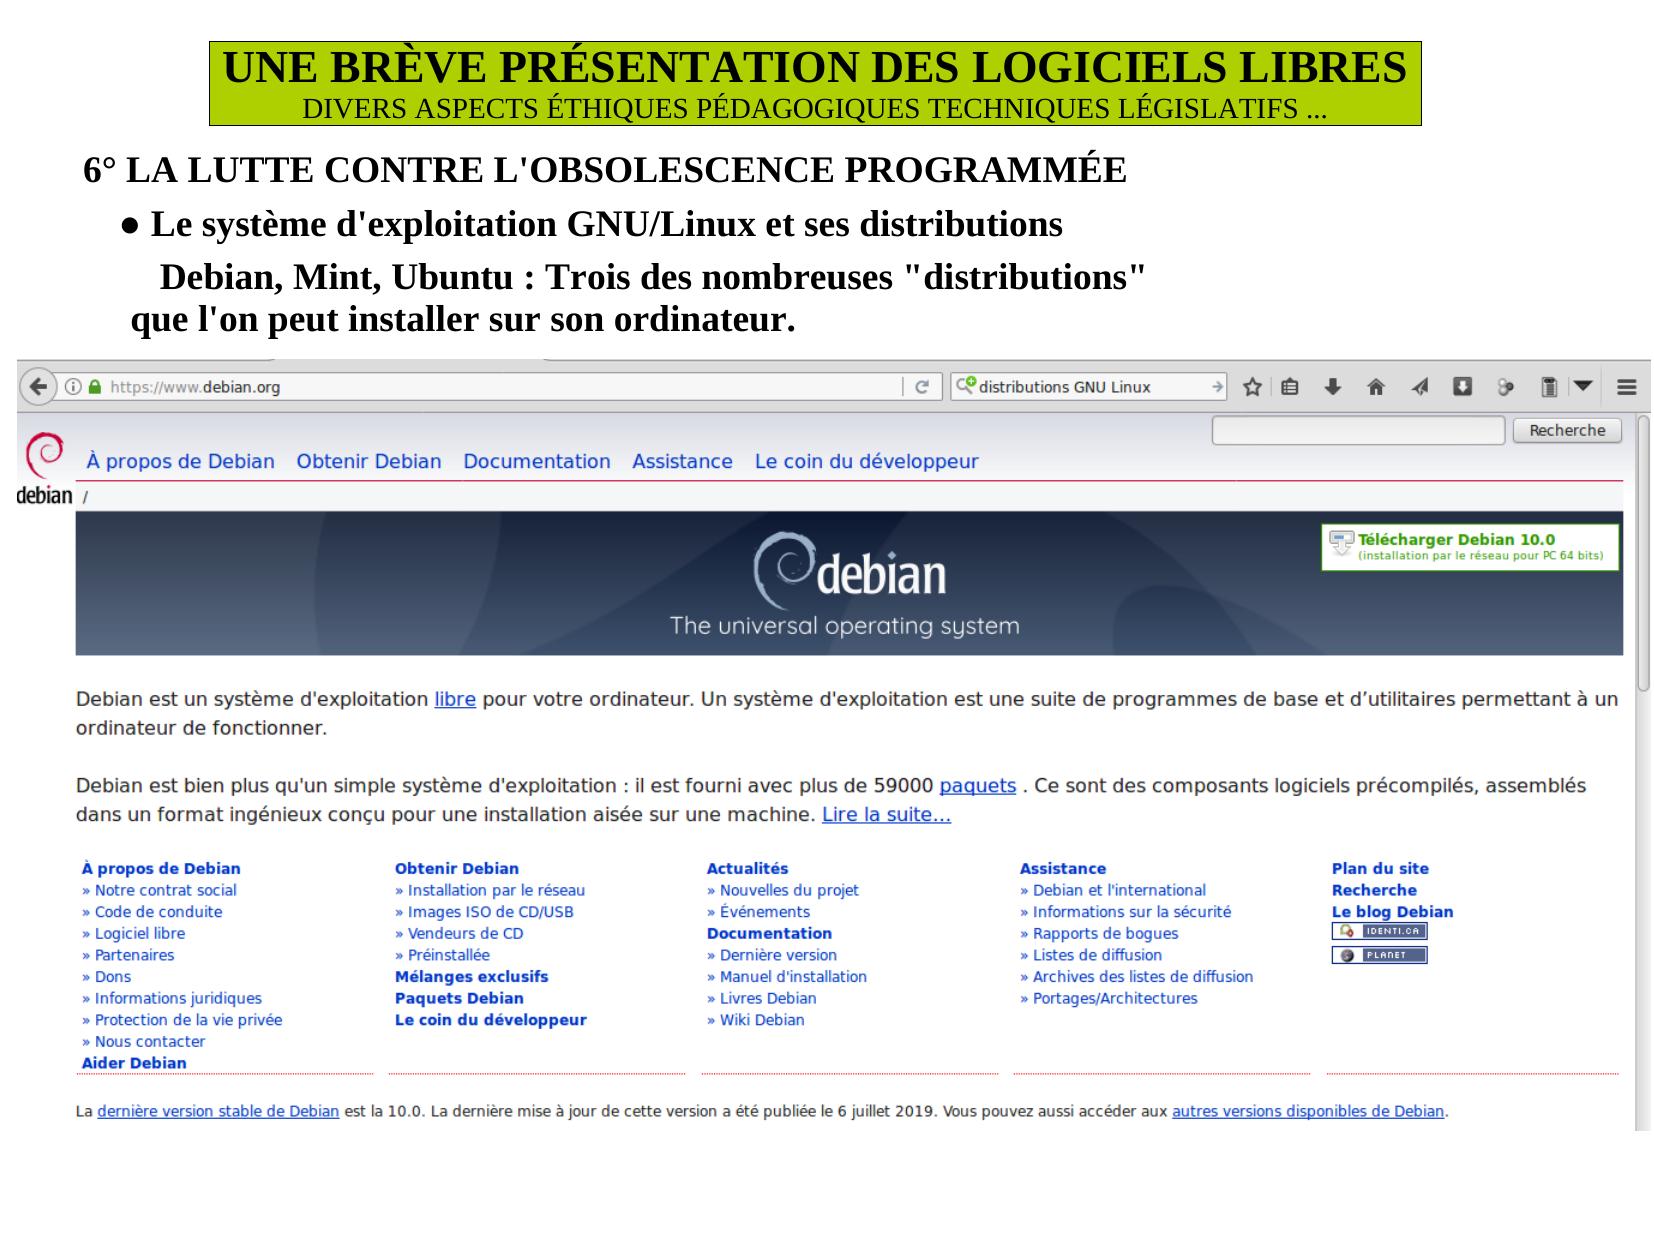

UNE BRÈVE PRÉSENTATION DES LOGICIELS LIBRES
DIVERS ASPECTS ÉTHIQUES PÉDAGOGIQUES TECHNIQUES LÉGISLATIFS ...
6° LA LUTTE CONTRE L'OBSOLESCENCE PROGRAMMÉE
● Le système d'exploitation GNU/Linux et ses distributions
Debian, Mint, Ubuntu : Trois des nombreuses "distributions" que l'on peut installer sur son ordinateur.